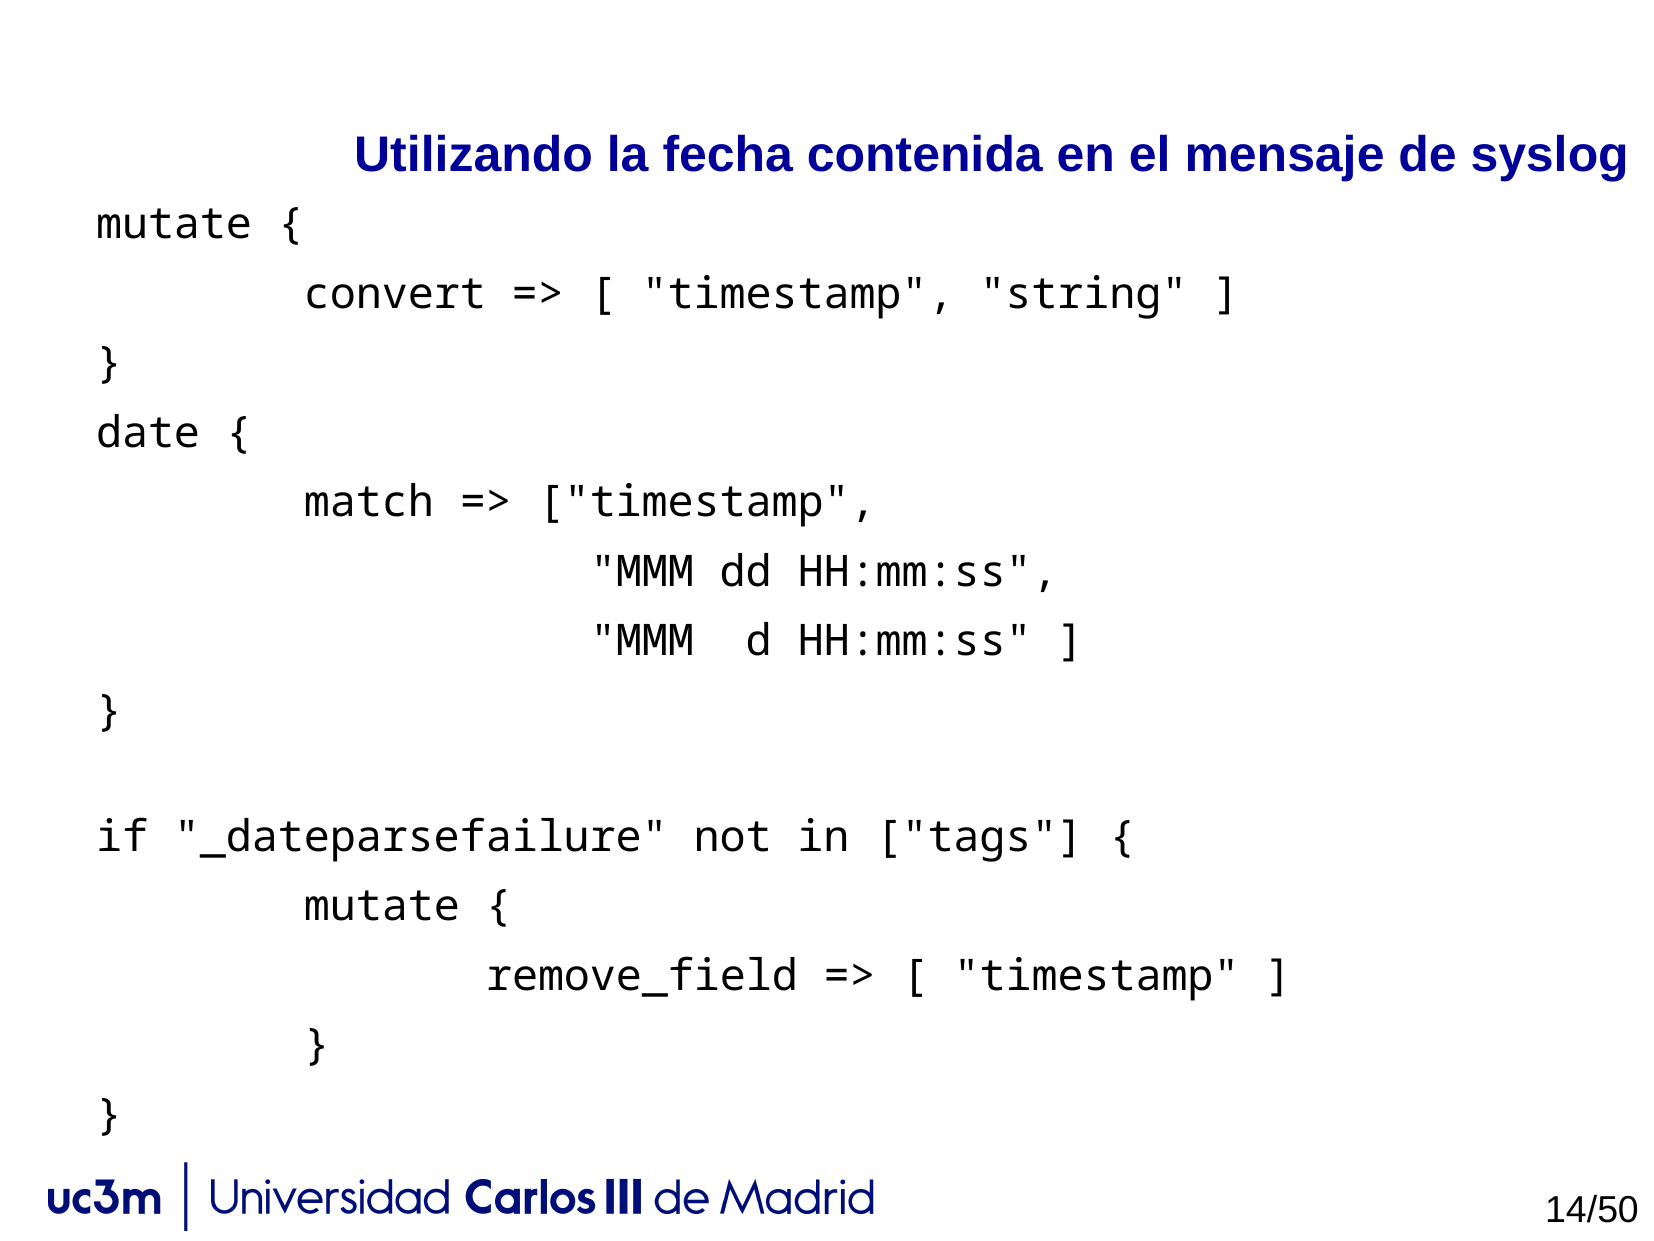

# Utilizando la fecha contenida en el mensaje de syslog
mutate {
 convert => [ "timestamp", "string" ]
}
date {
 match => ["timestamp",
 "MMM dd HH:mm:ss",
 "MMM d HH:mm:ss" ]
}
if "_dateparsefailure" not in ["tags"] {
 mutate {
 remove_field => [ "timestamp" ]
 }
}